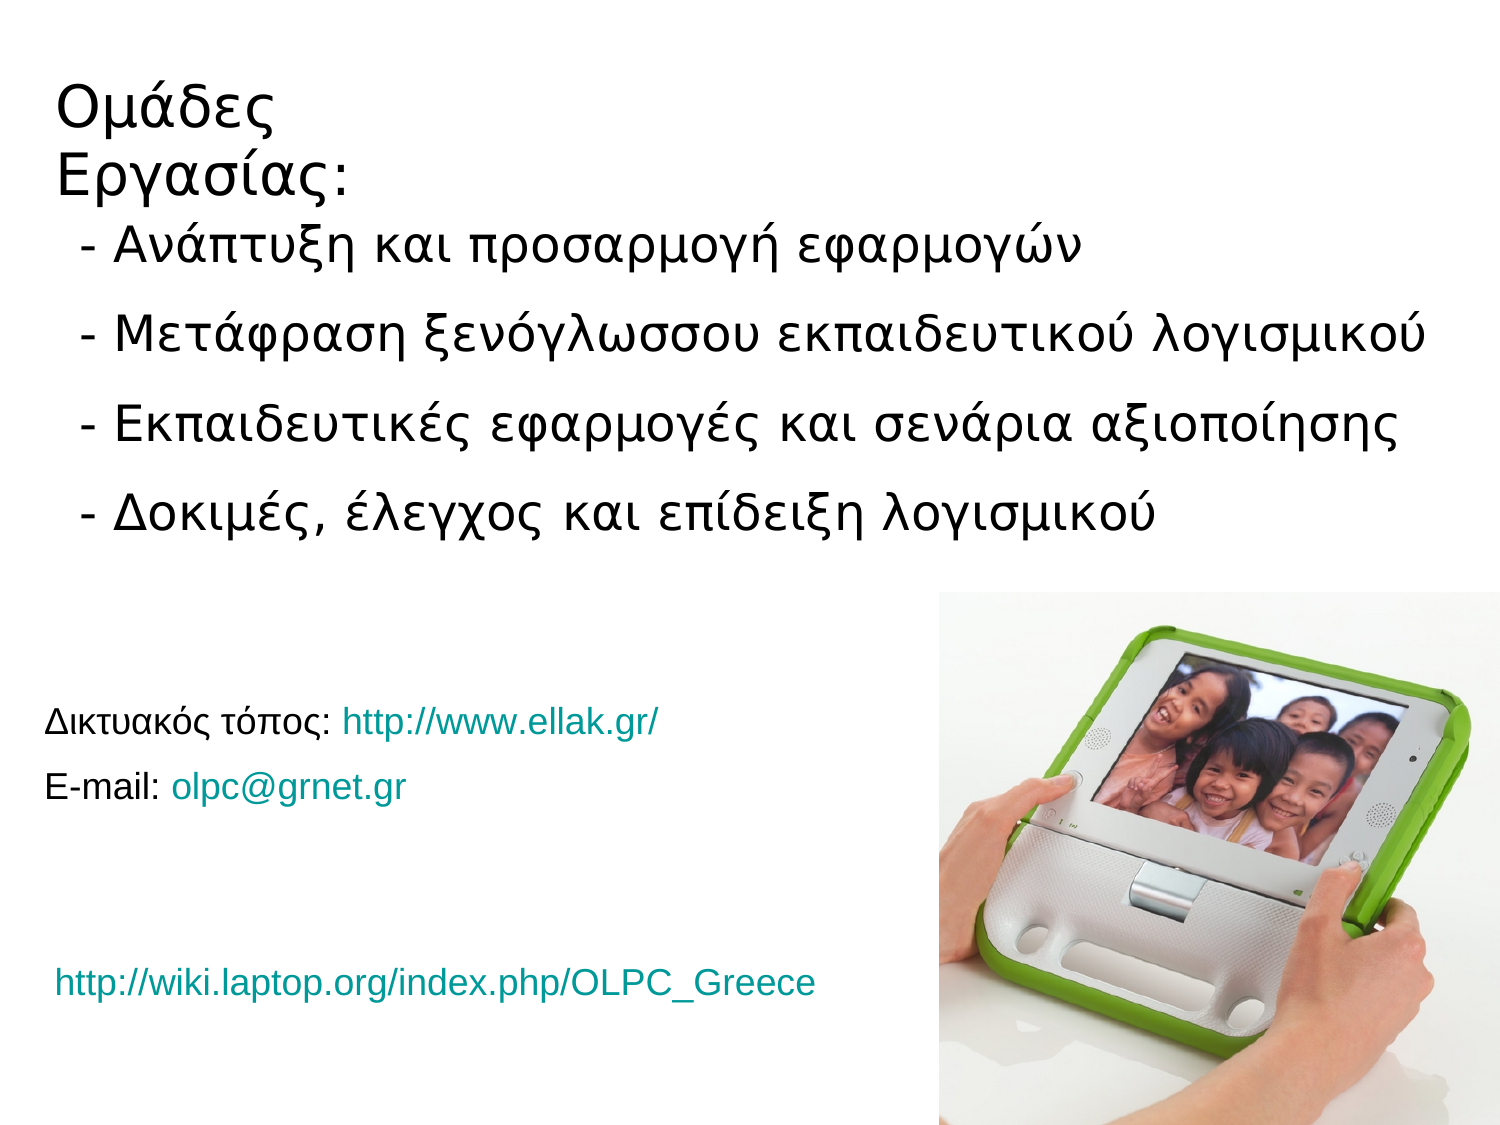

Ομάδες Εργασίας:
- Ανάπτυξη και προσαρμογή εφαρμογών
- Μετάφραση ξενόγλωσσου εκπαιδευτικού λογισμικού
- Εκπαιδευτικές εφαρμογές και σενάρια αξιοποίησης
- Δοκιμές, έλεγχος και επίδειξη λογισμικού
Δικτυακός τόπος: http://www.ellak.gr/
E-mail: olpc@grnet.gr
 http://wiki.laptop.org/index.php/OLPC_Greece